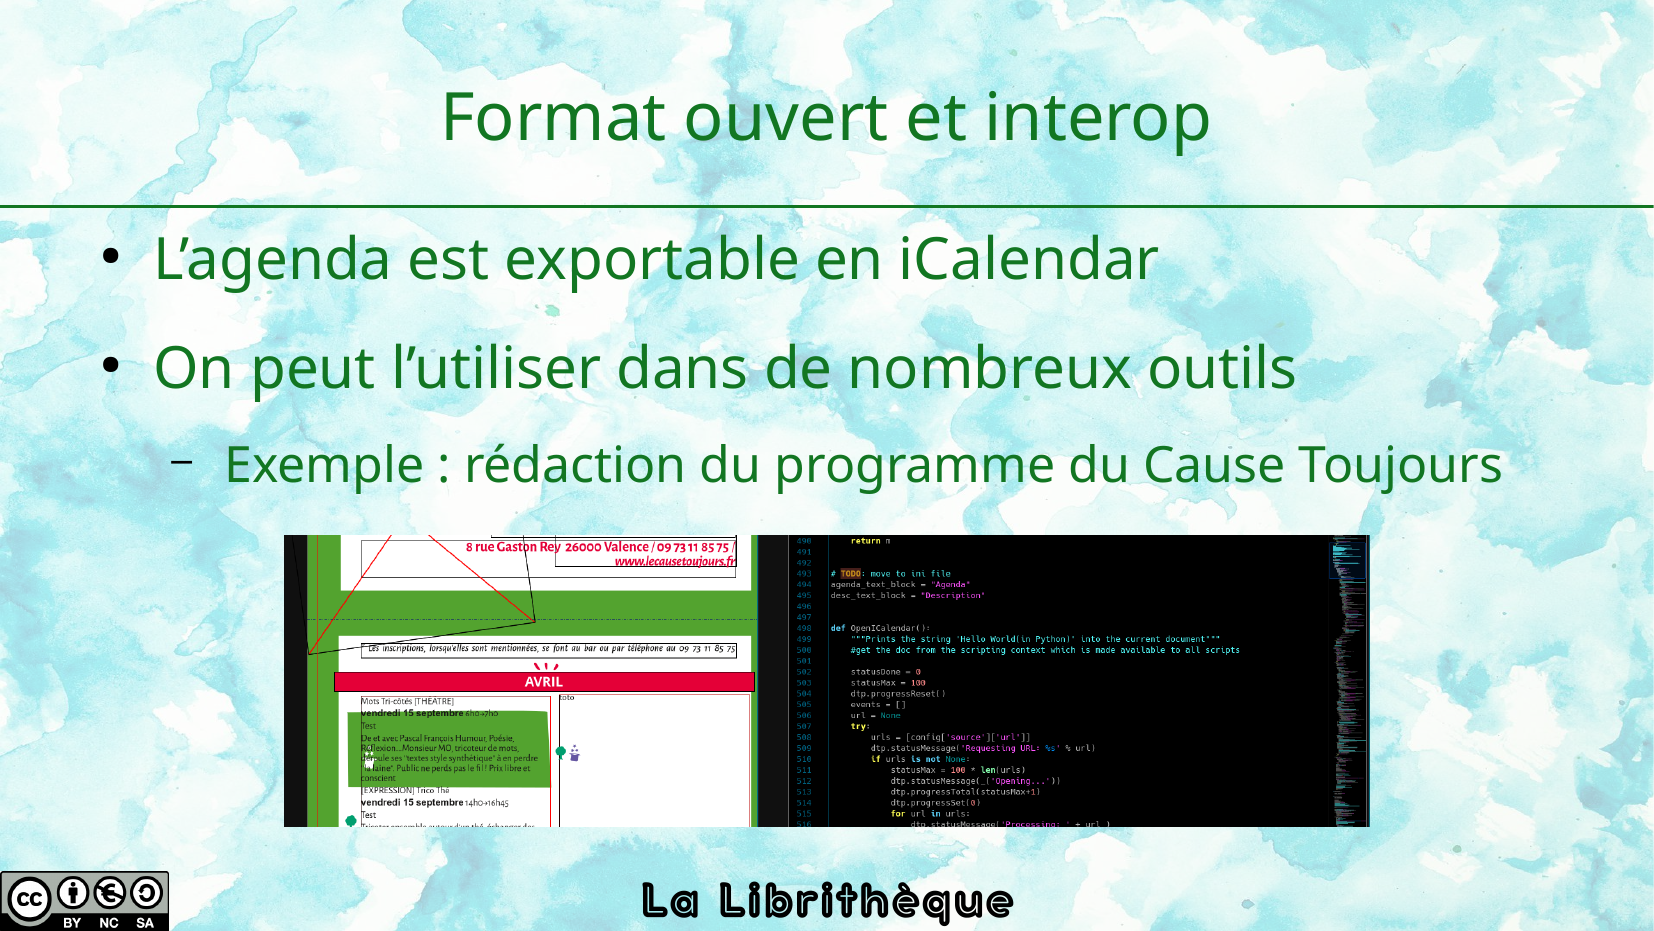

# Format ouvert et interop
L’agenda est exportable en iCalendar
On peut l’utiliser dans de nombreux outils
Exemple : rédaction du programme du Cause Toujours